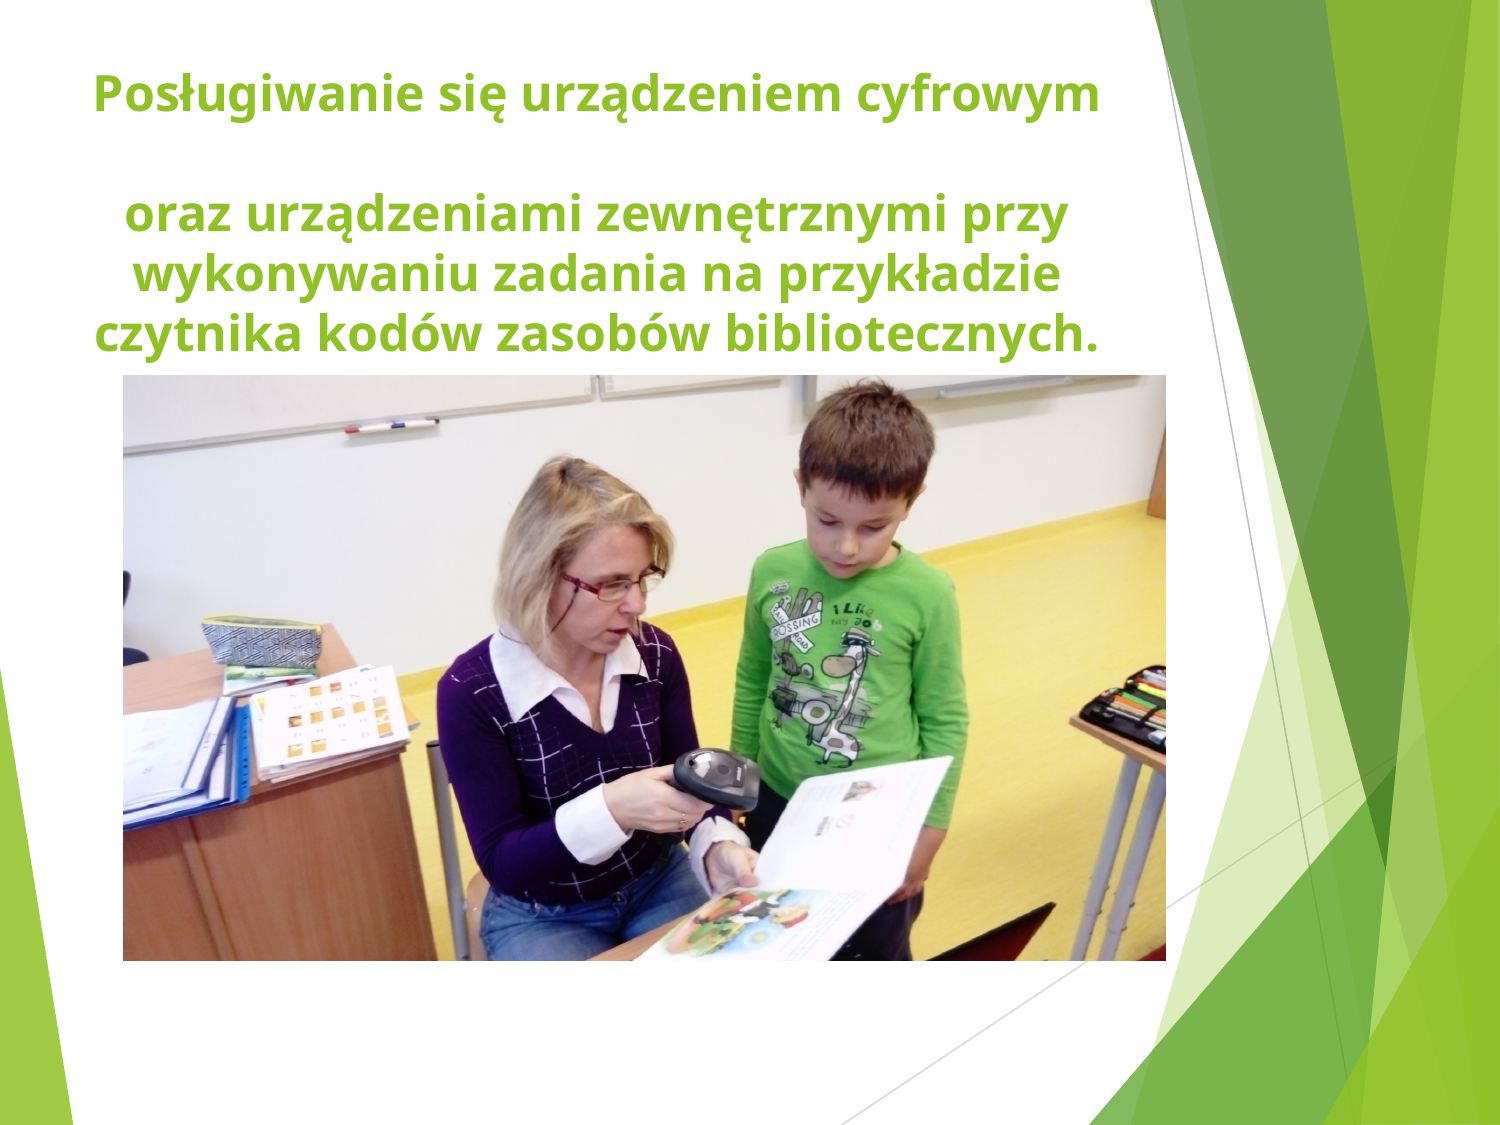

# Posługiwanie się urządzeniem cyfrowym oraz urządzeniami zewnętrznymi przy wykonywaniu zadania na przykładzie czytnika kodów zasobów bibliotecznych.